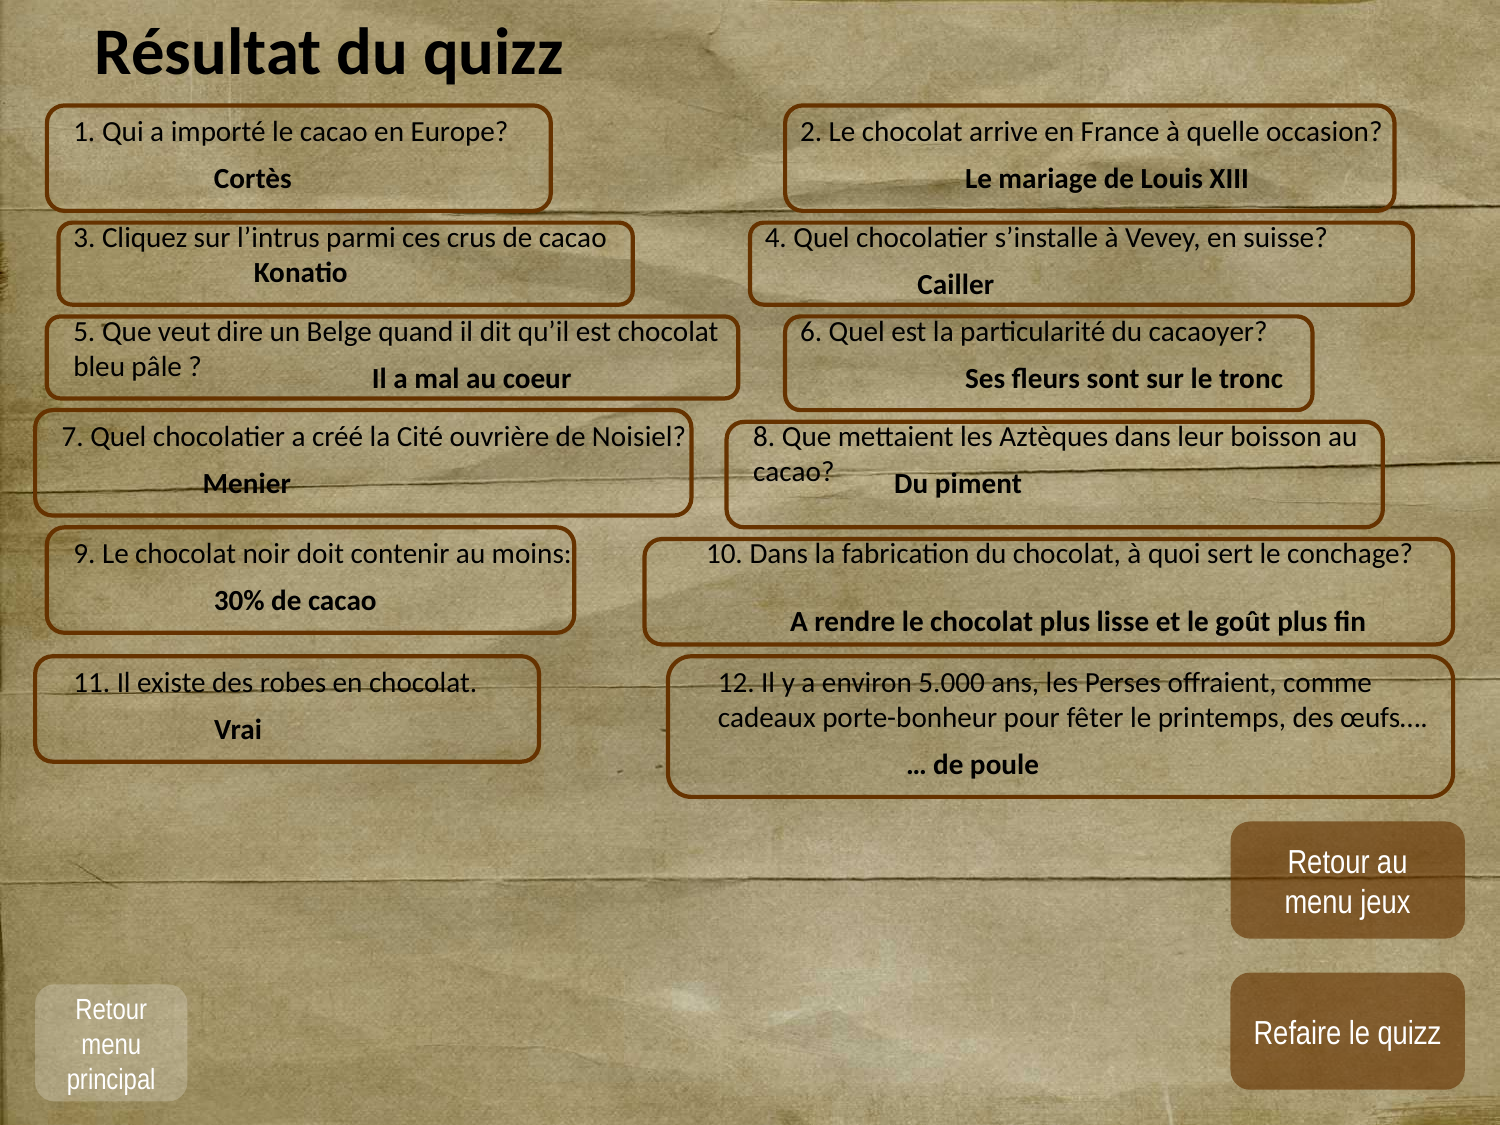

Résultat du quizz
#
1. Qui a importé le cacao en Europe?
2. Le chocolat arrive en France à quelle occasion?
Cortès
Le mariage de Louis XIII
3. Cliquez sur l’intrus parmi ces crus de cacao
4. Quel chocolatier s’installe à Vevey, en suisse?
Konatio
Cailler
5. Que veut dire un Belge quand il dit qu’il est chocolat bleu pâle ?
6. Quel est la particularité du cacaoyer?
Il a mal au coeur
Ses fleurs sont sur le tronc
7. Quel chocolatier a créé la Cité ouvrière de Noisiel?
8. Que mettaient les Aztèques dans leur boisson au cacao?
Menier
Du piment
9. Le chocolat noir doit contenir au moins:
10. Dans la fabrication du chocolat, à quoi sert le conchage?
30% de cacao
A rendre le chocolat plus lisse et le goût plus fin
11. Il existe des robes en chocolat.
12. Il y a environ 5.000 ans, les Perses offraient, comme cadeaux porte-bonheur pour fêter le printemps, des œufs….
Vrai
… de poule
Retour au menu jeux
Refaire le quizz
Retour menu
principal